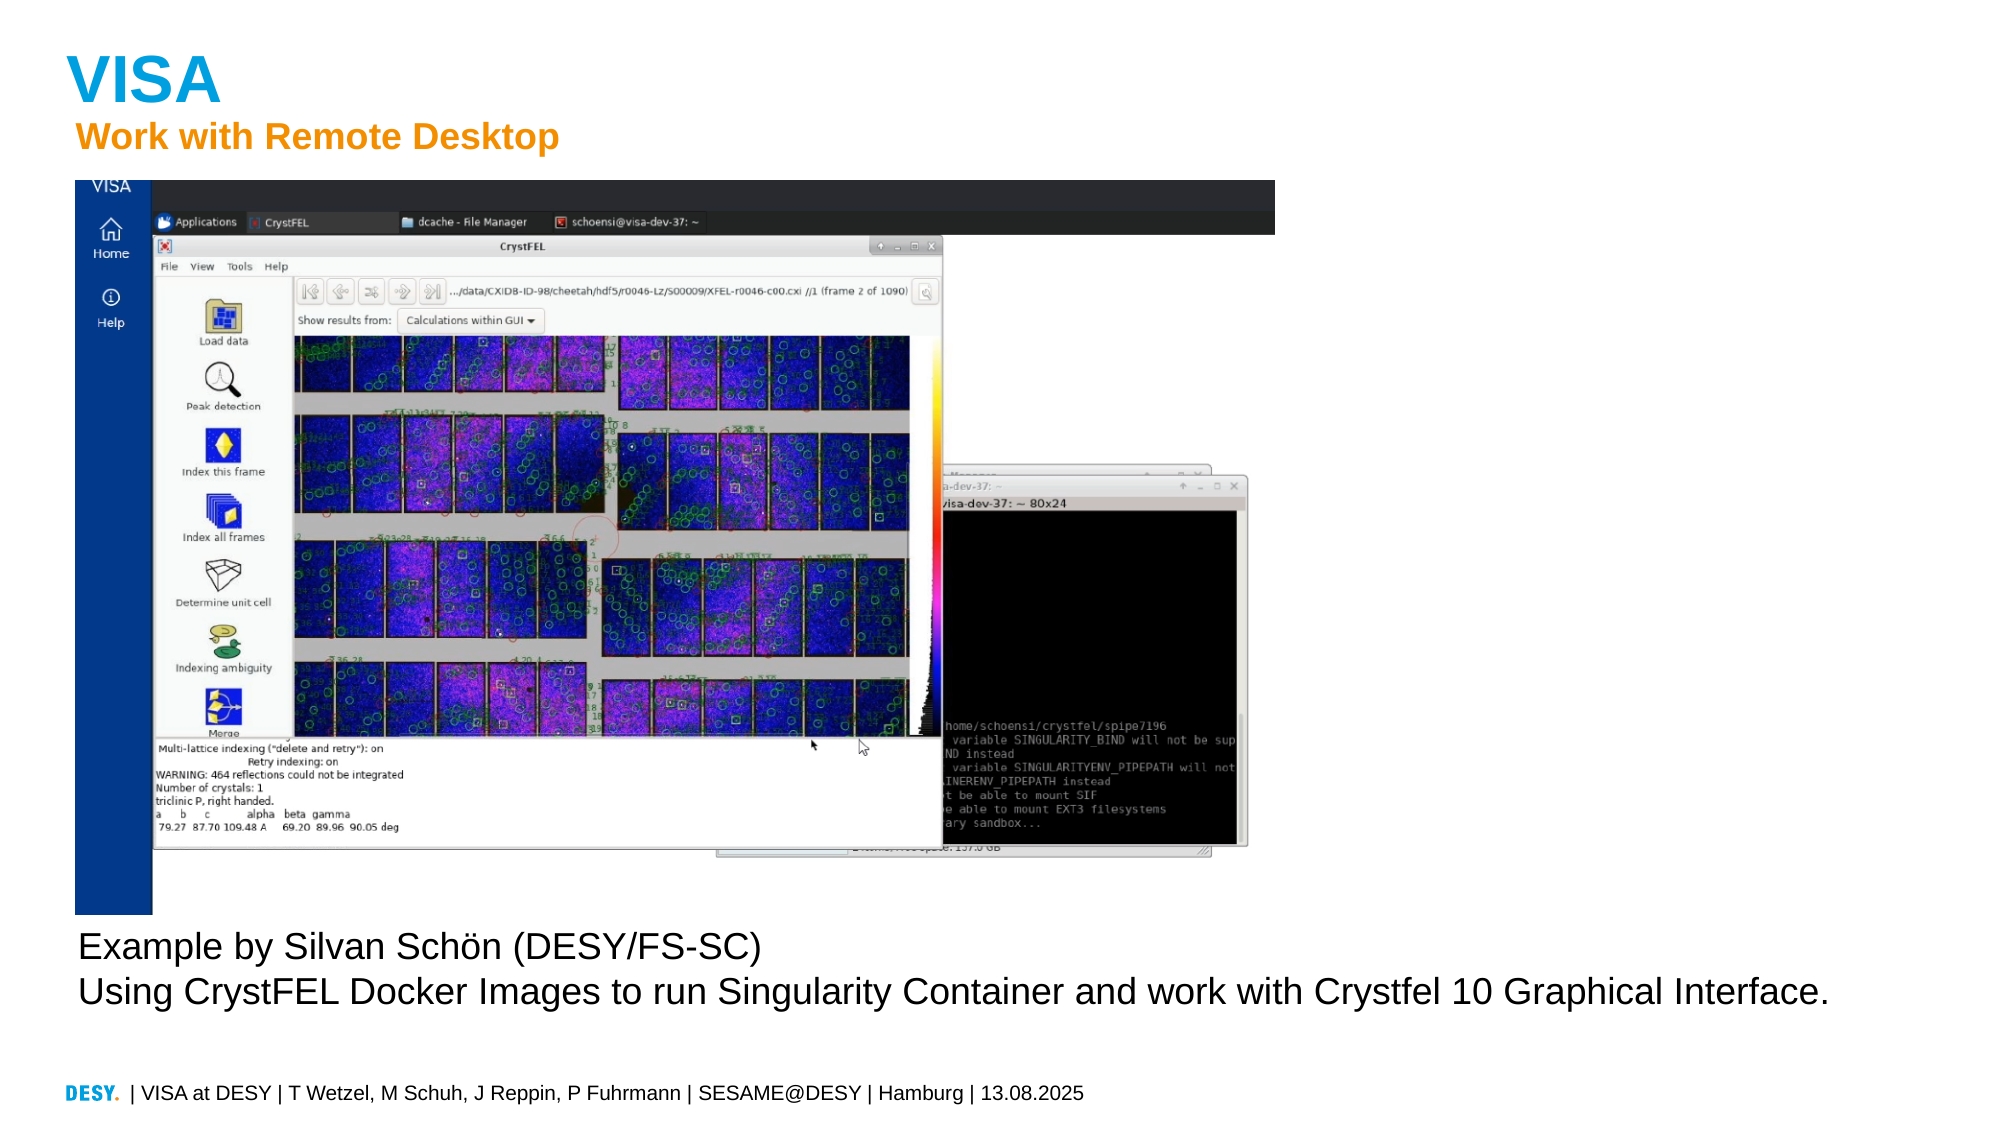

VISA
Work with Remote Desktop
Example by Silvan Schön (DESY/FS-SC)
Using CrystFEL Docker Images to run Singularity Container and work with Crystfel 10 Graphical Interface.